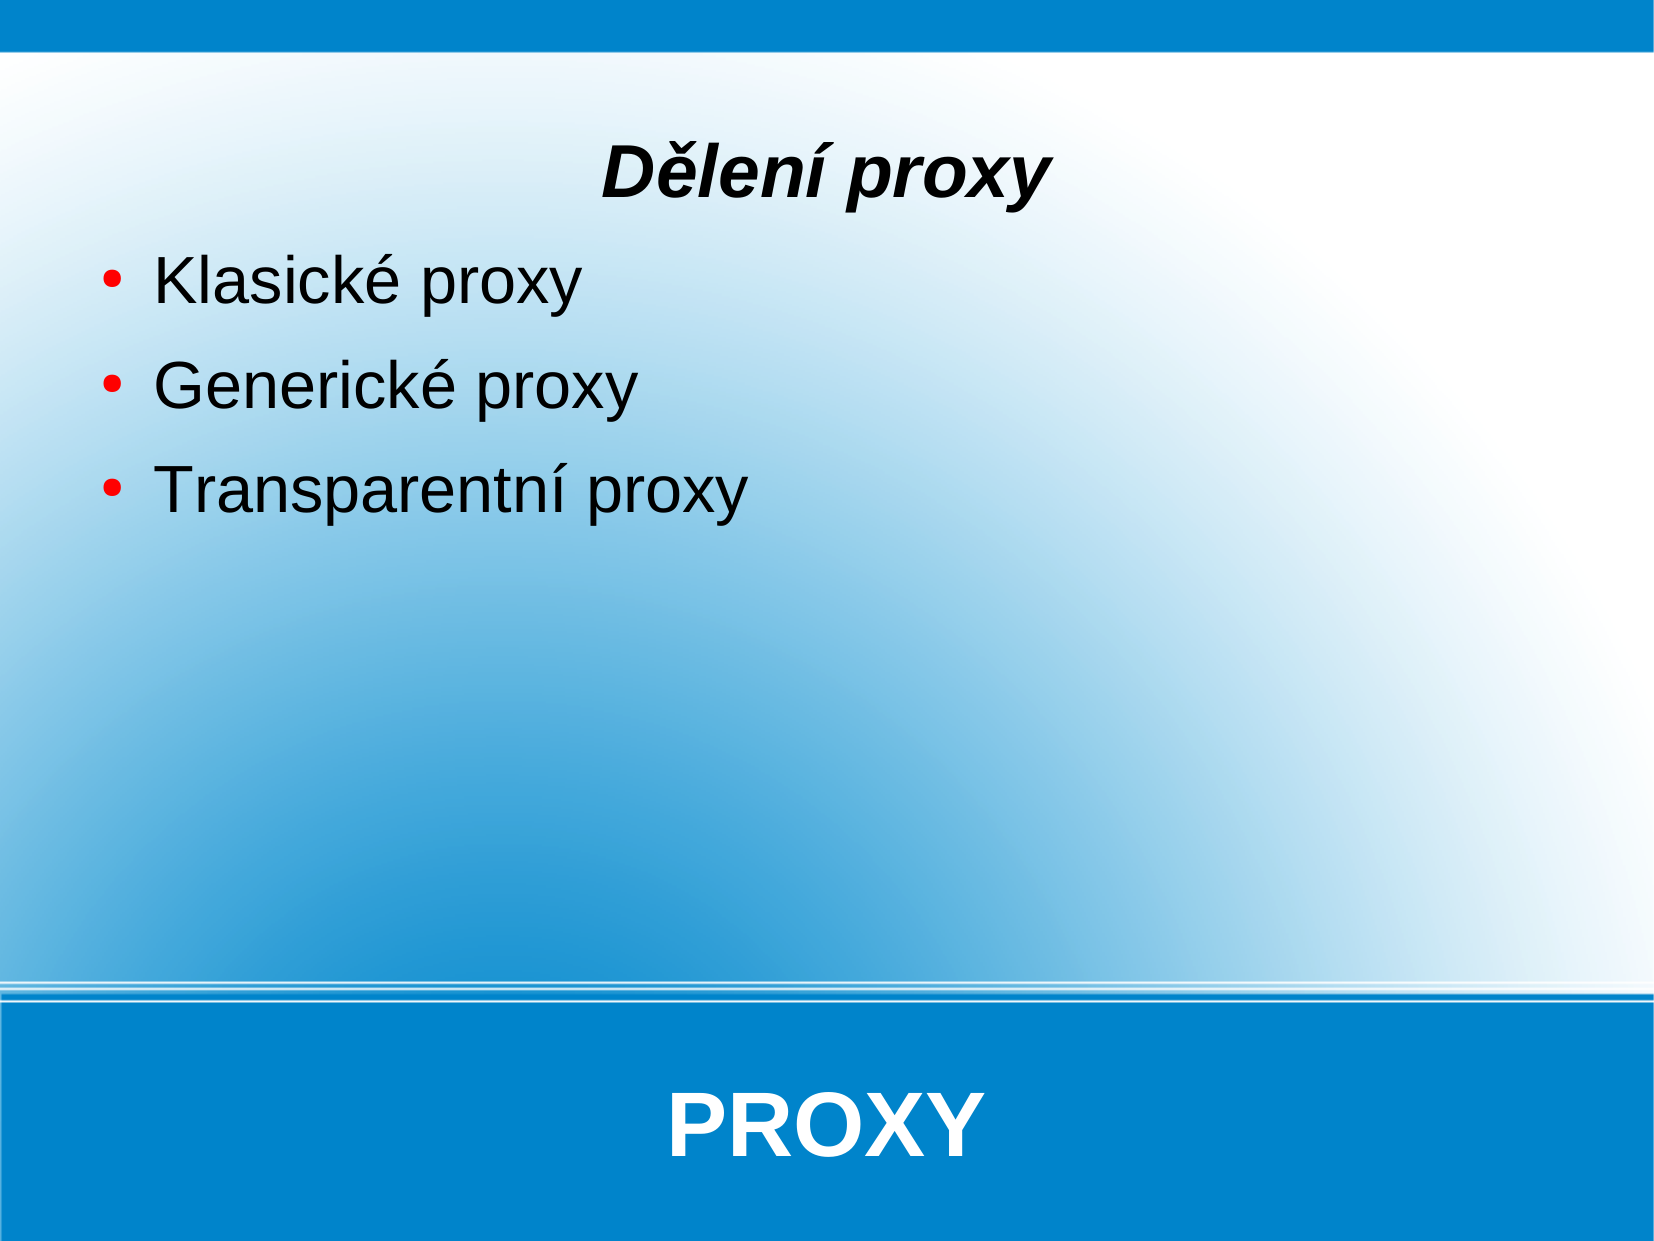

Dělení proxy
Klasické proxy
Generické proxy
Transparentní proxy
# PROXY